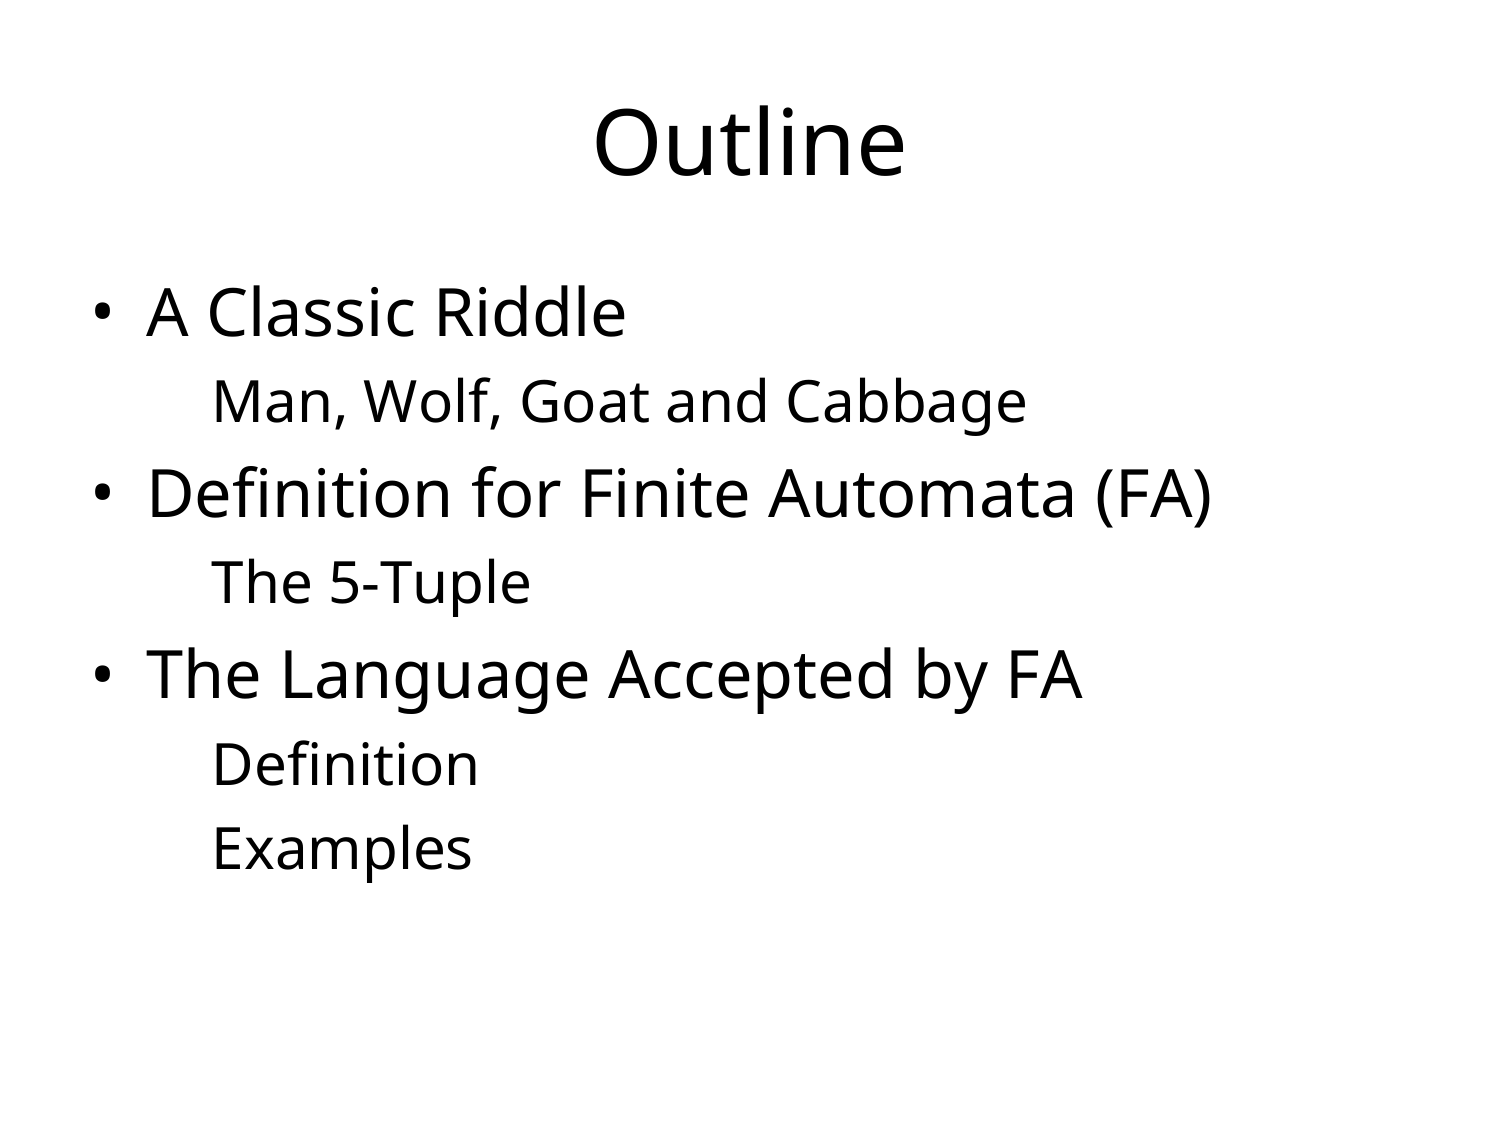

# Outline
A Classic Riddle
	Man, Wolf, Goat and Cabbage
Definition for Finite Automata (FA)
	The 5-Tuple
The Language Accepted by FA
	Definition
	Examples